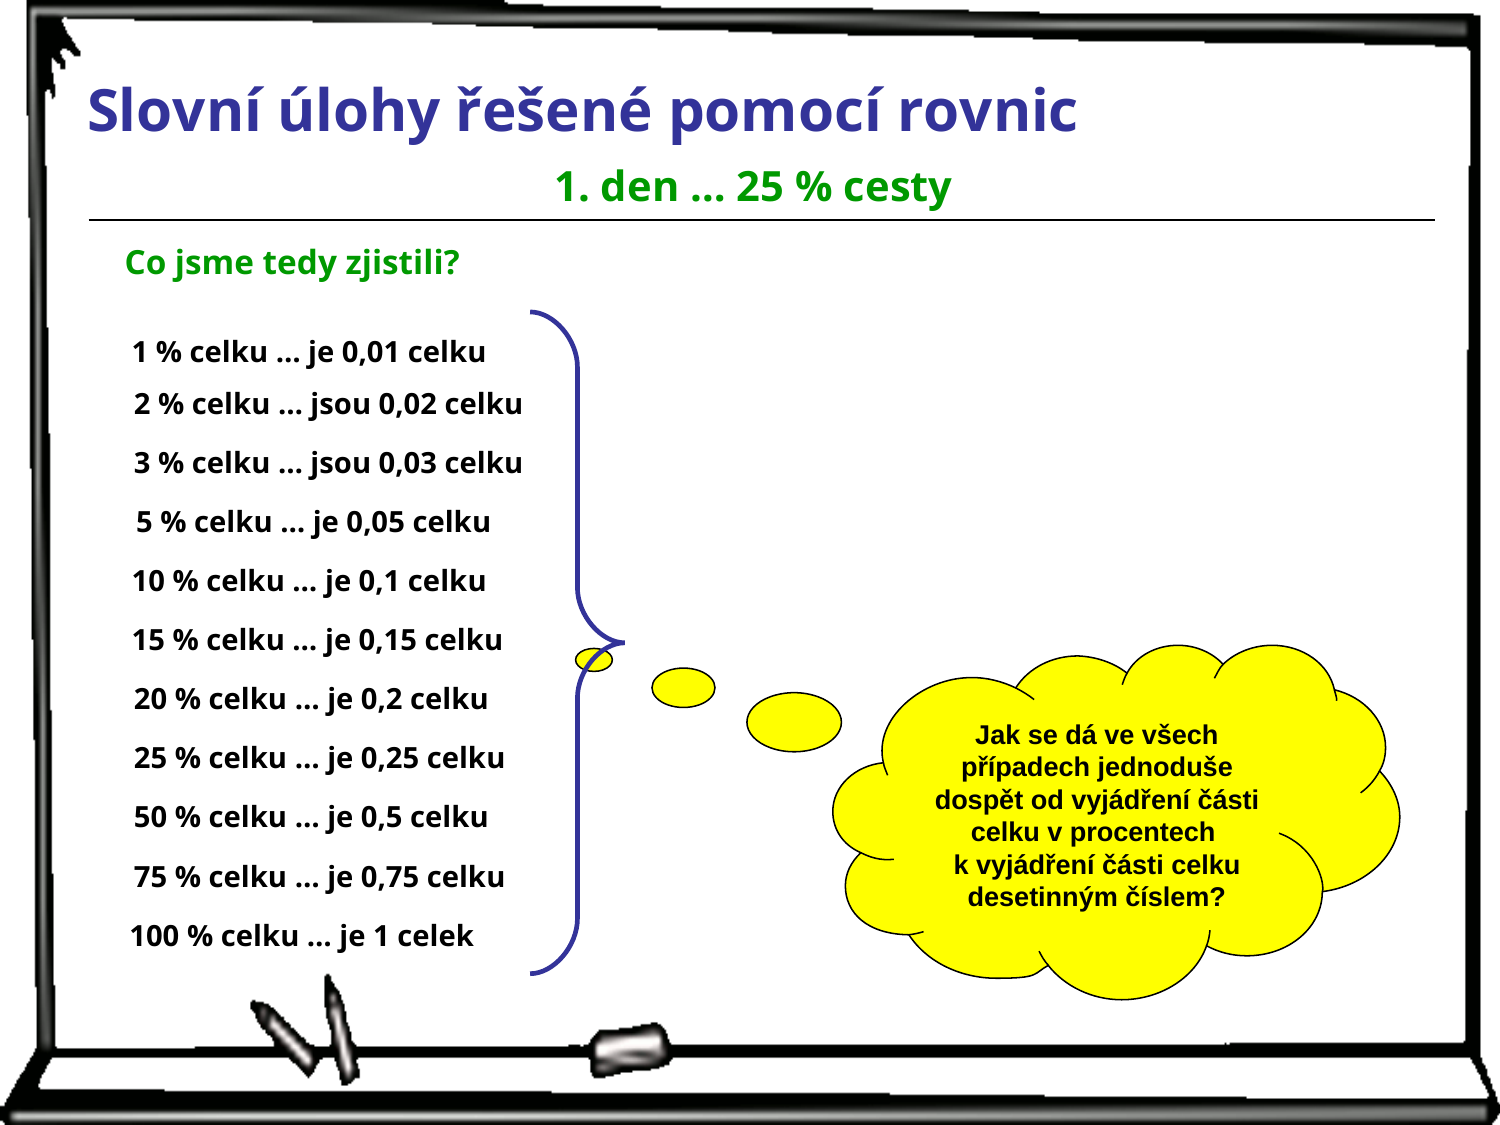

Slovní úlohy řešené pomocí rovnic
1. den … 25 % cesty
Co jsme tedy zjistili?
1 % celku … je 0,01 celku
2 % celku … jsou 0,02 celku
3 % celku … jsou 0,03 celku
5 % celku … je 0,05 celku
10 % celku … je 0,1 celku
15 % celku … je 0,15 celku
Jak se dá ve všech případech jednoduše dospět od vyjádření části celku v procentech
k vyjádření části celku desetinným číslem?
20 % celku … je 0,2 celku
25 % celku … je 0,25 celku
50 % celku … je 0,5 celku
75 % celku … je 0,75 celku
100 % celku … je 1 celek